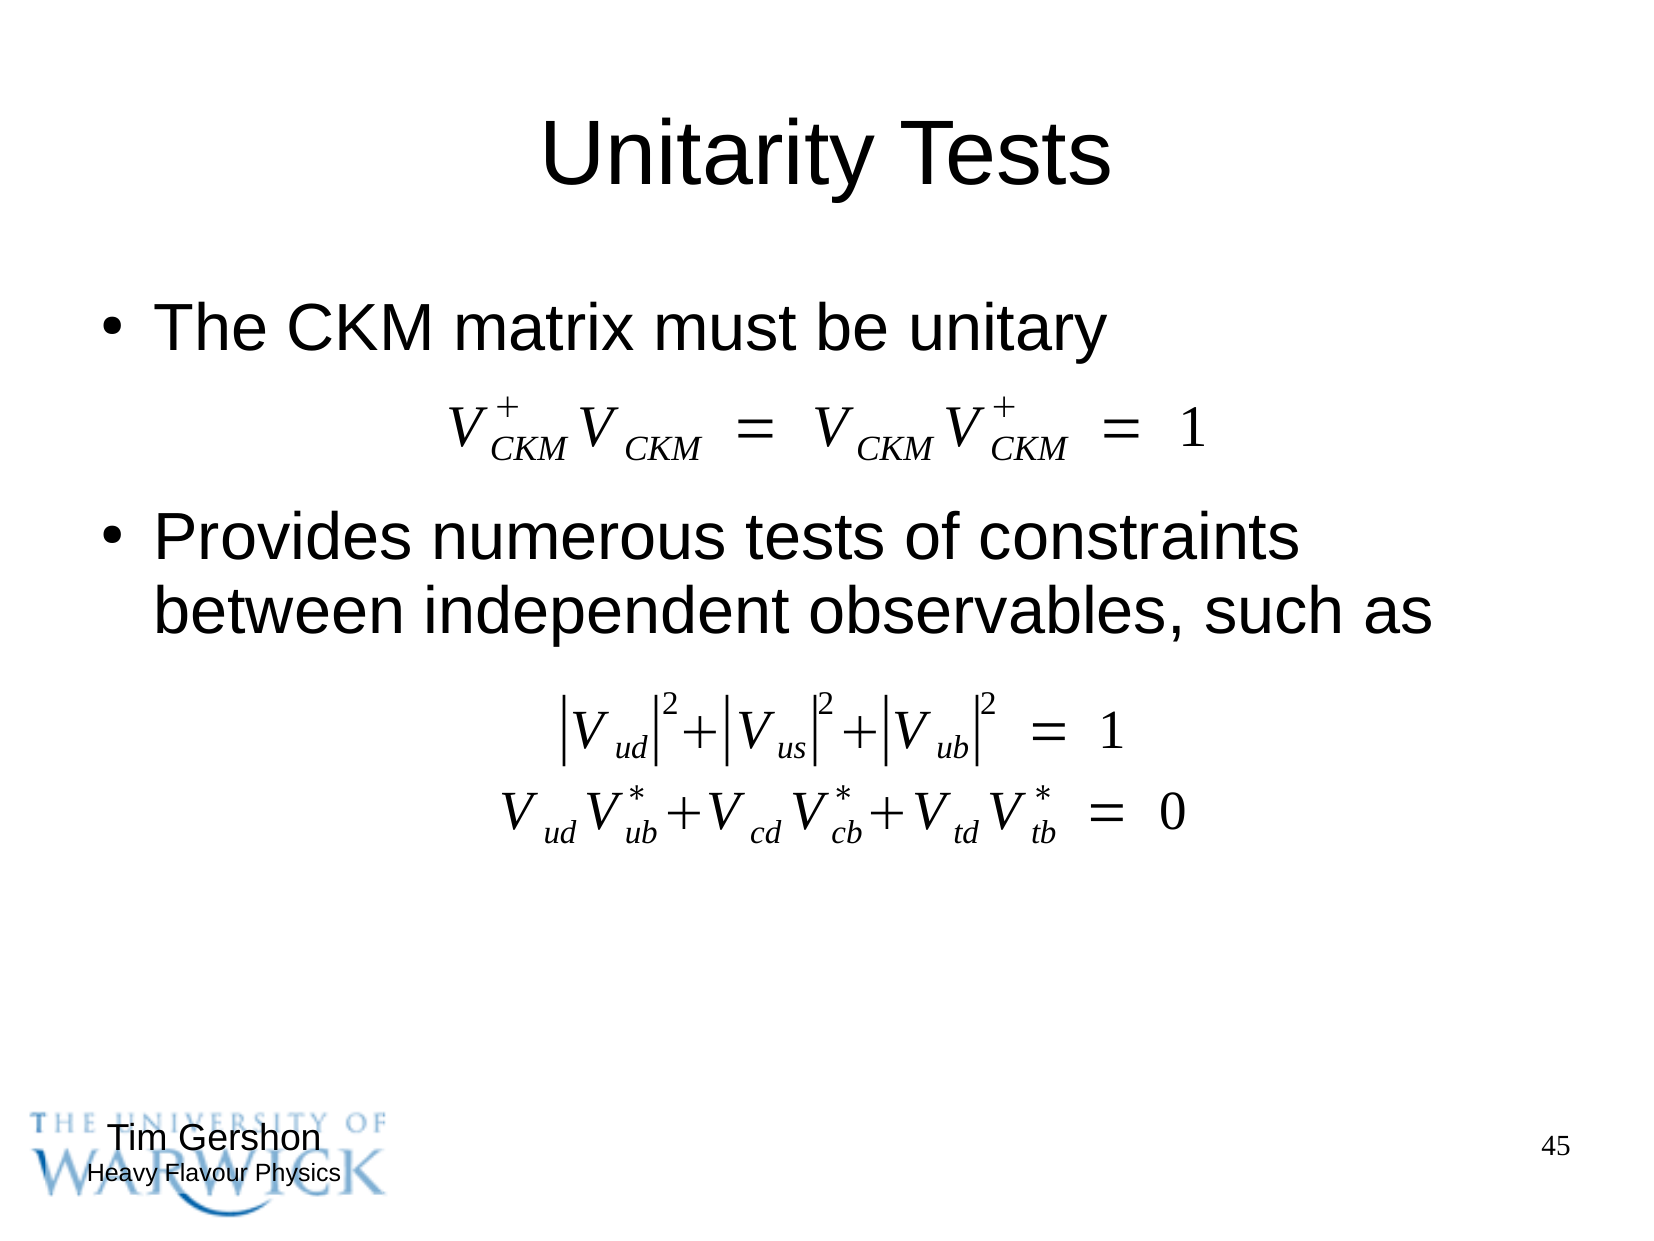

# Unitarity Tests
The CKM matrix must be unitary
Provides numerous tests of constraints between independent observables, such as
Tim Gershon
Heavy Flavour Physics
45